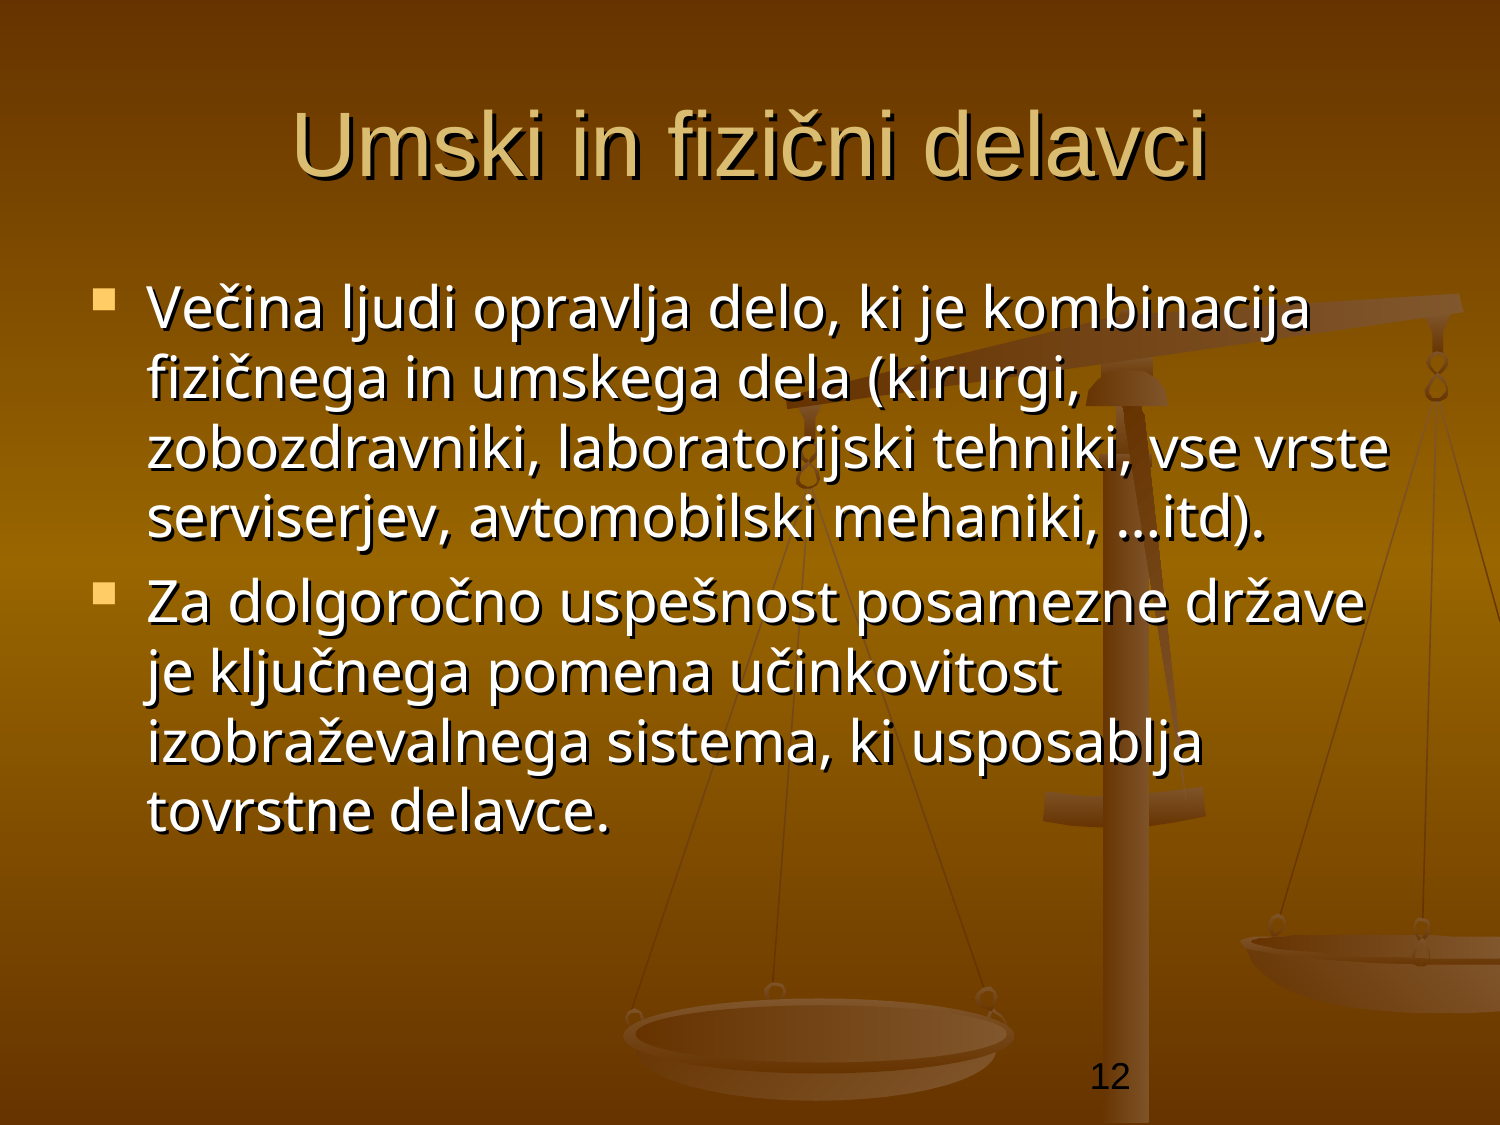

# Umski in fizični delavci
Večina ljudi opravlja delo, ki je kombinacija fizičnega in umskega dela (kirurgi, zobozdravniki, laboratorijski tehniki, vse vrste serviserjev, avtomobilski mehaniki, …itd).
Za dolgoročno uspešnost posamezne države je ključnega pomena učinkovitost izobraževalnega sistema, ki usposablja tovrstne delavce.
12